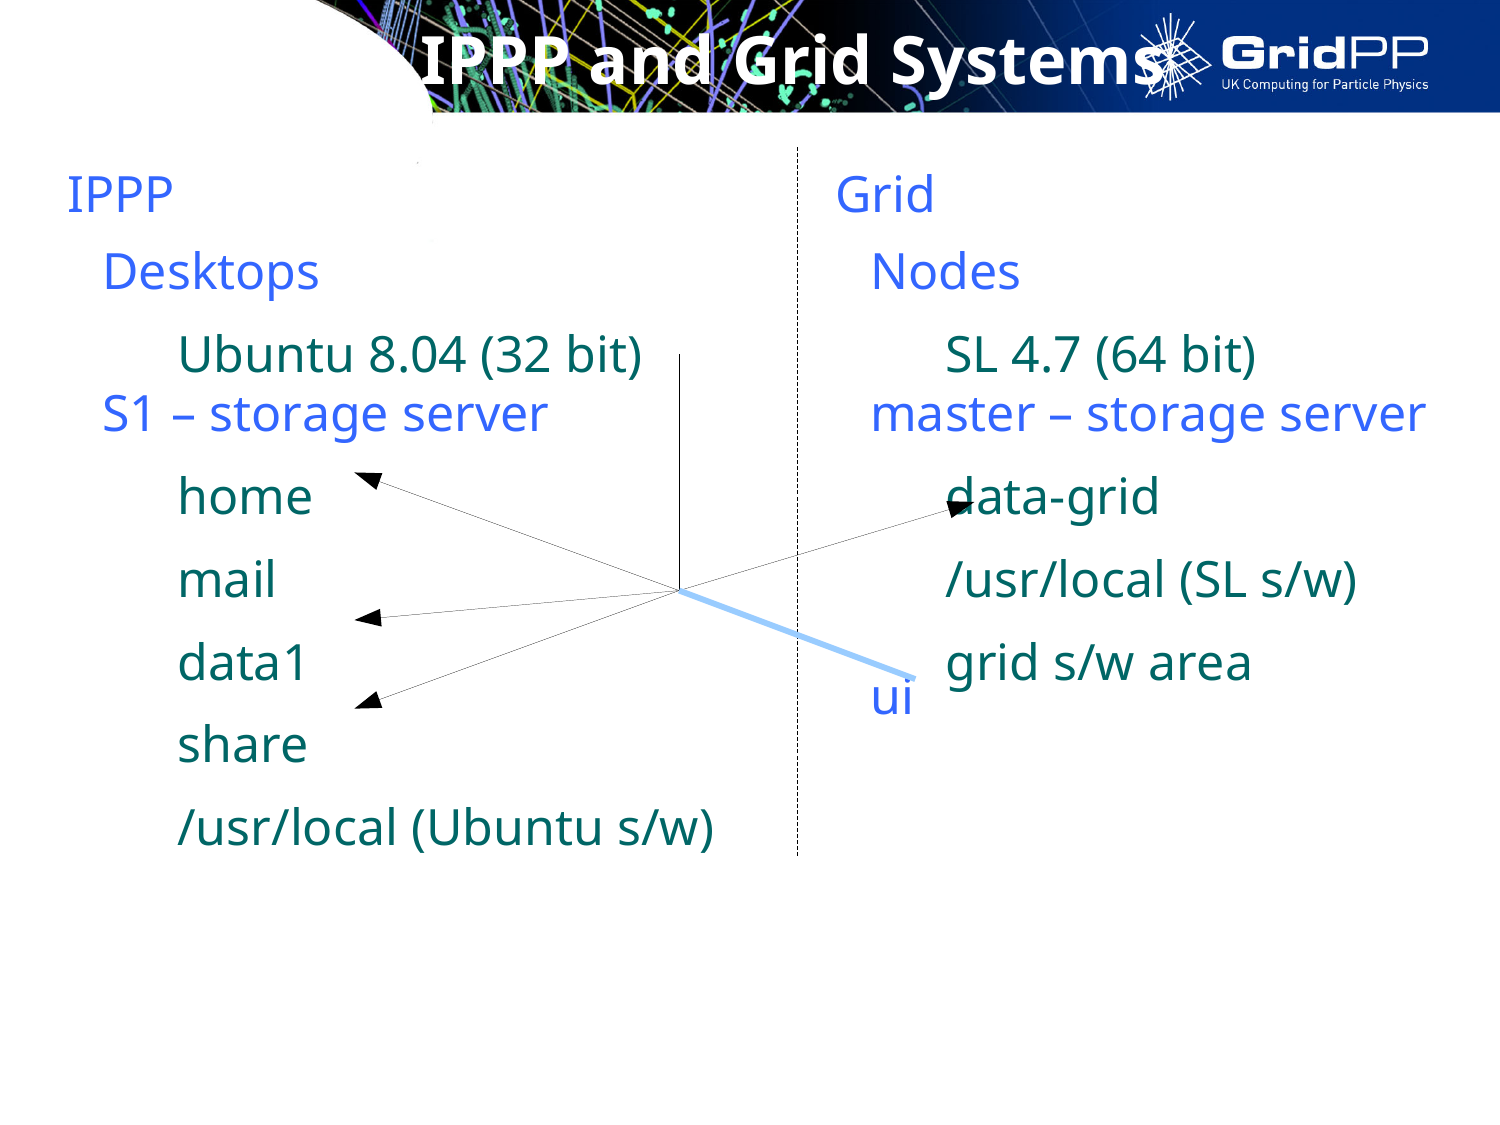

# IPPP and Grid Systems
IPPP
Grid
Desktops
Ubuntu 8.04 (32 bit)
Nodes
SL 4.7 (64 bit)
S1 – storage server
home
mail
data1
share
/usr/local (Ubuntu s/w)
master – storage server
data-grid
/usr/local (SL s/w)
grid s/w area
ui